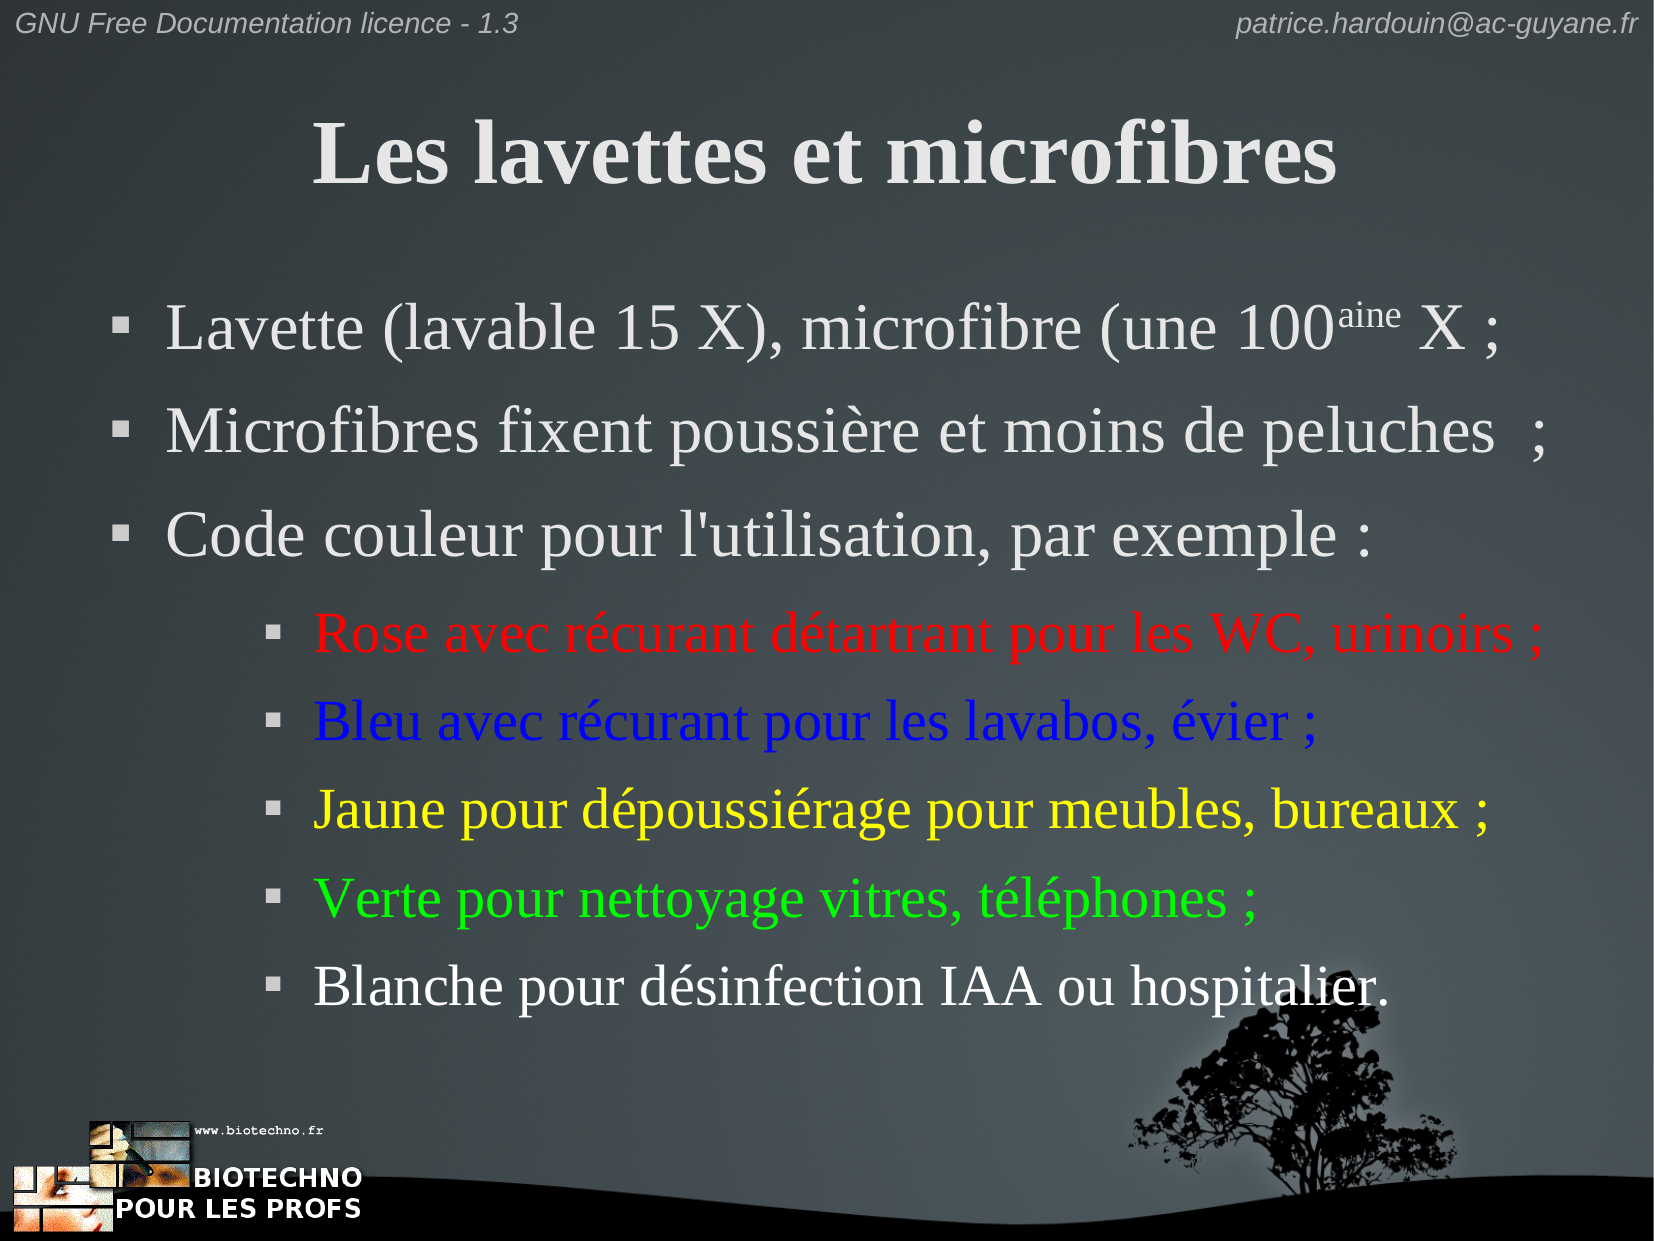

# Les lavettes et microfibres
Lavette (lavable 15 X), microfibre (une 100aine X ;
Microfibres fixent poussière et moins de peluches  ;
Code couleur pour l'utilisation, par exemple :
Rose avec récurant détartrant pour les WC, urinoirs ;
Bleu avec récurant pour les lavabos, évier ;
Jaune pour dépoussiérage pour meubles, bureaux ;
Verte pour nettoyage vitres, téléphones ;
Blanche pour désinfection IAA ou hospitalier.